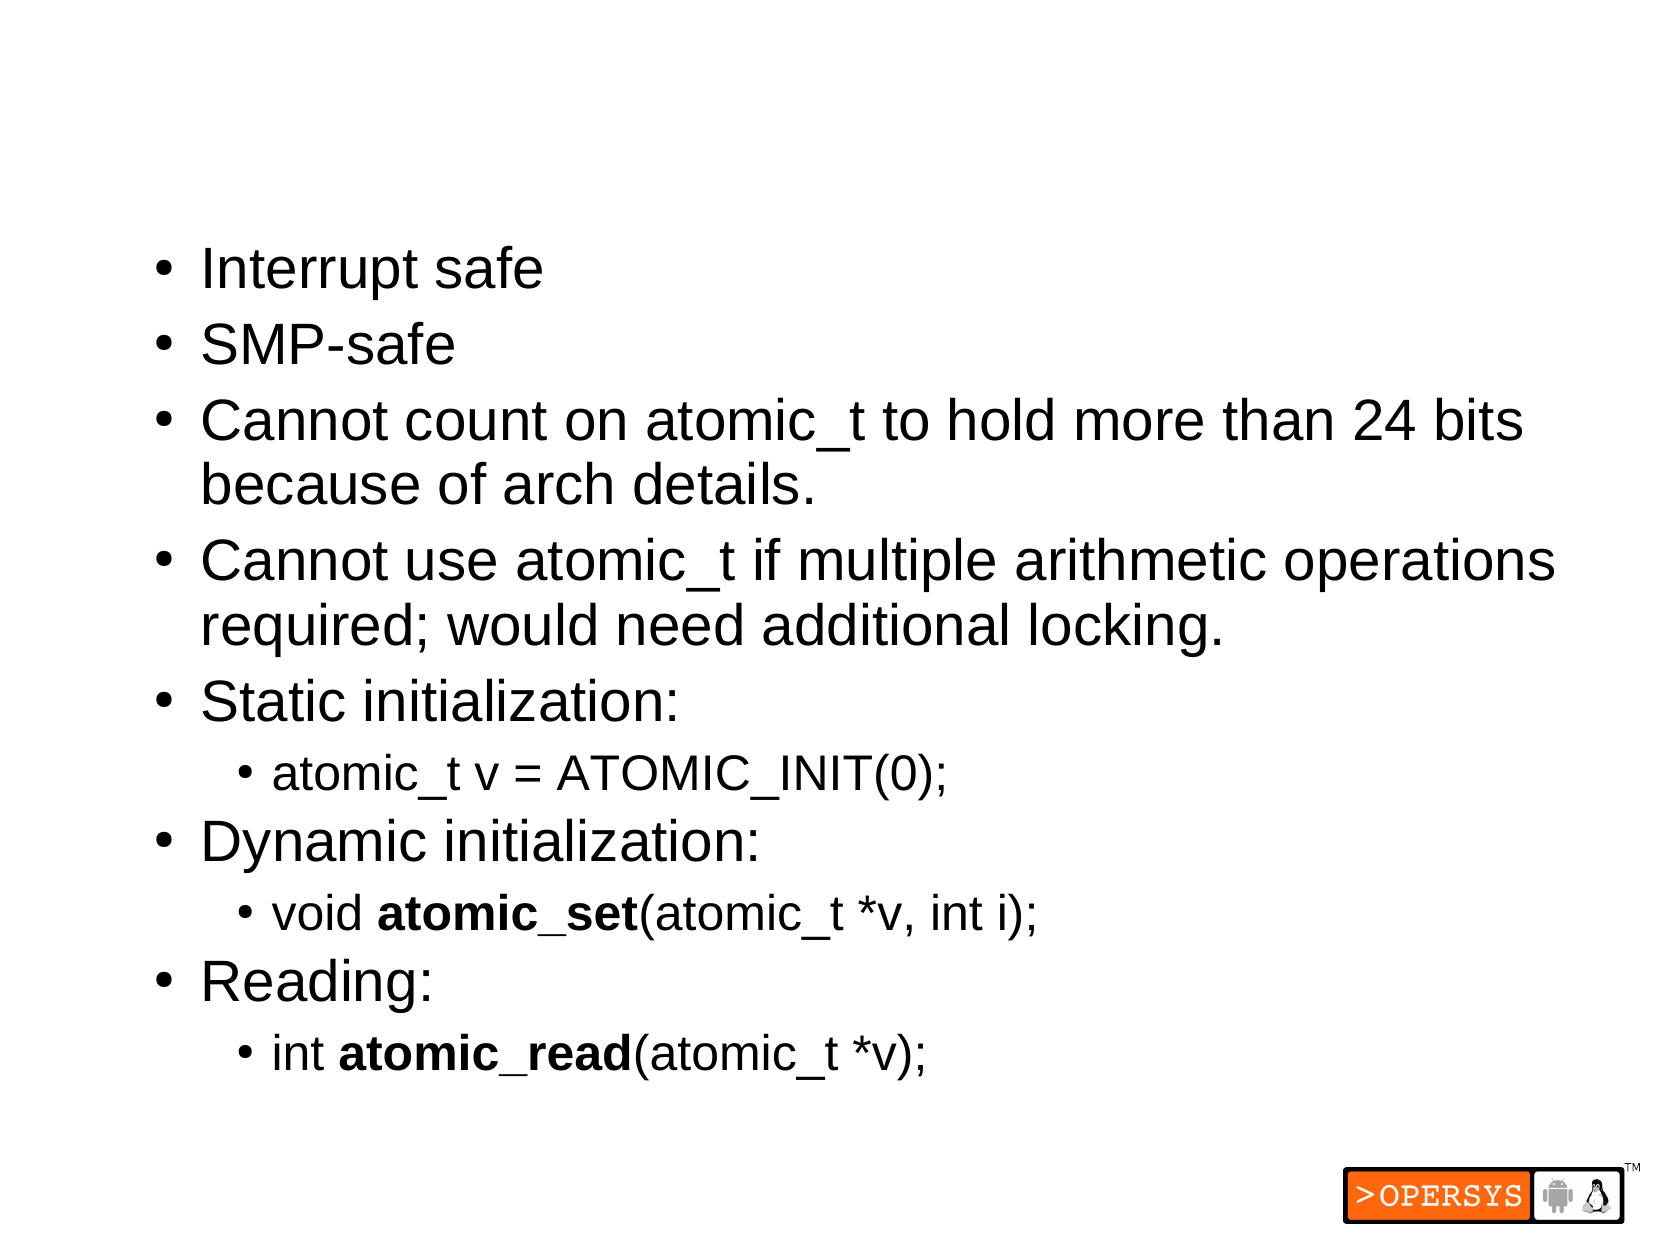

# Interrupt safe
SMP-safe
Cannot count on atomic_t to hold more than 24 bits because of arch details.
Cannot use atomic_t if multiple arithmetic operations required; would need additional locking.
Static initialization:
atomic_t v = ATOMIC_INIT(0);
Dynamic initialization:
void atomic_set(atomic_t *v, int i);
Reading:
int atomic_read(atomic_t *v);